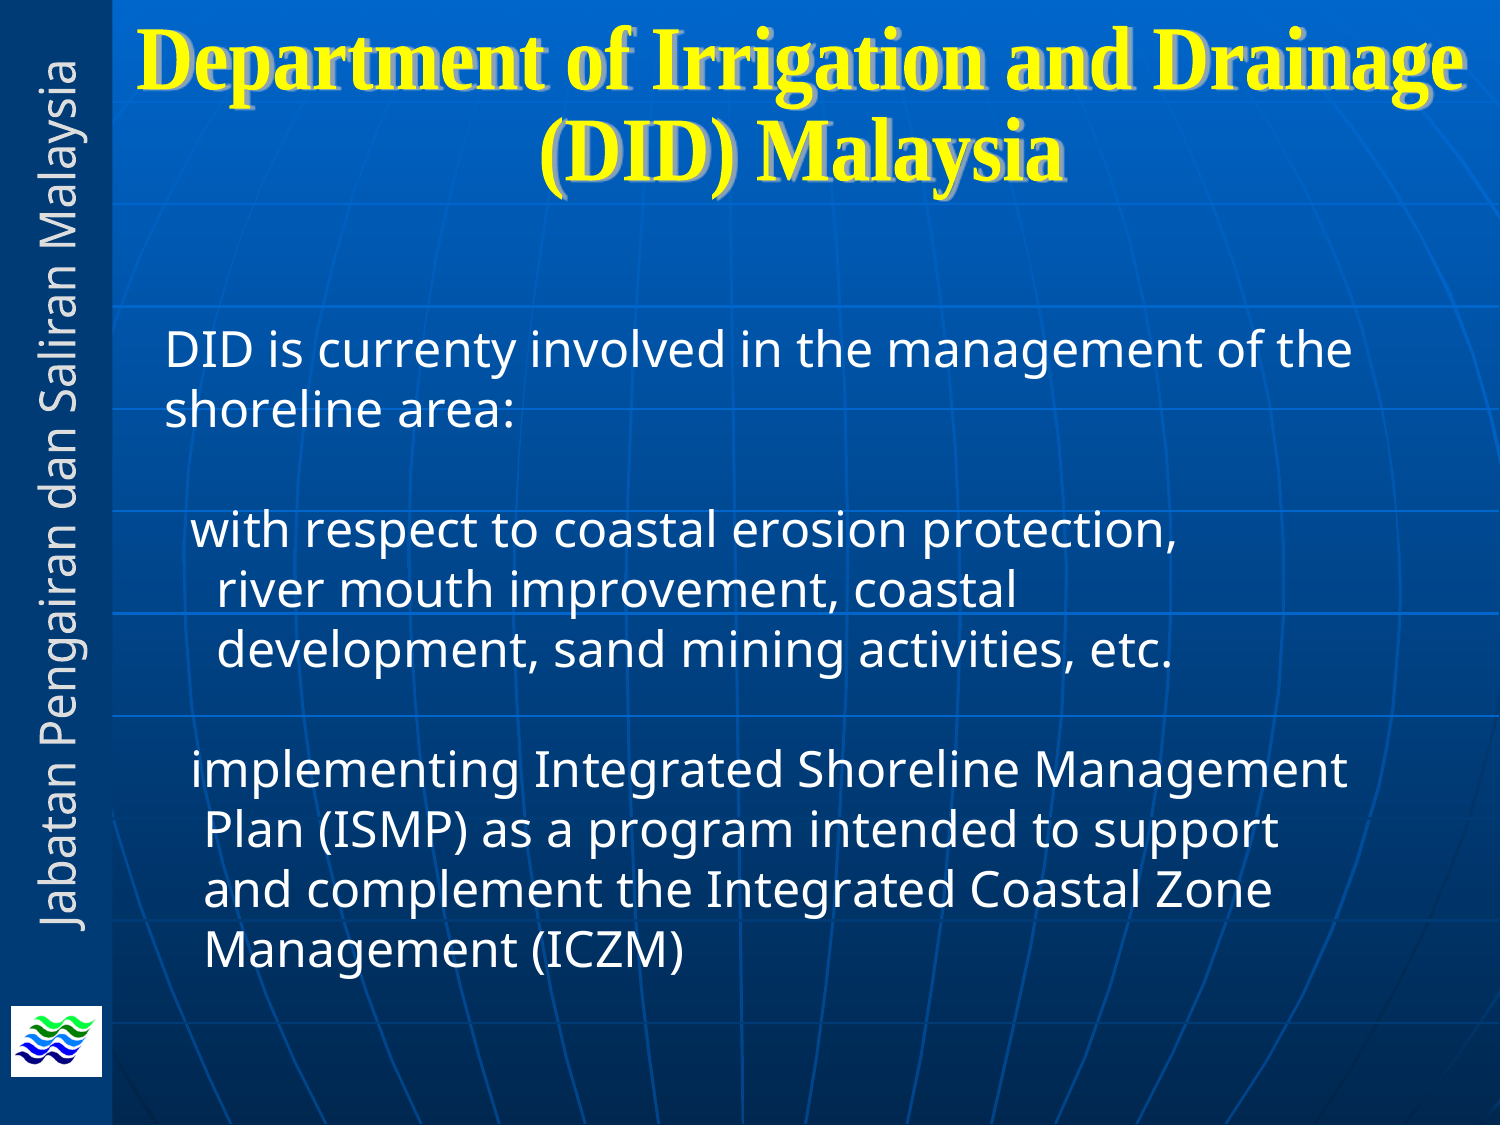

Department of Irrigation and Drainage
(DID) Malaysia
DID is currenty involved in the management of the shoreline area:
 with respect to coastal erosion protection,
 river mouth improvement, coastal
 development, sand mining activities, etc.
 implementing Integrated Shoreline Management
 Plan (ISMP) as a program intended to support
 and complement the Integrated Coastal Zone
 Management (ICZM)
Jabatan Pengairan dan Saliran Malaysia